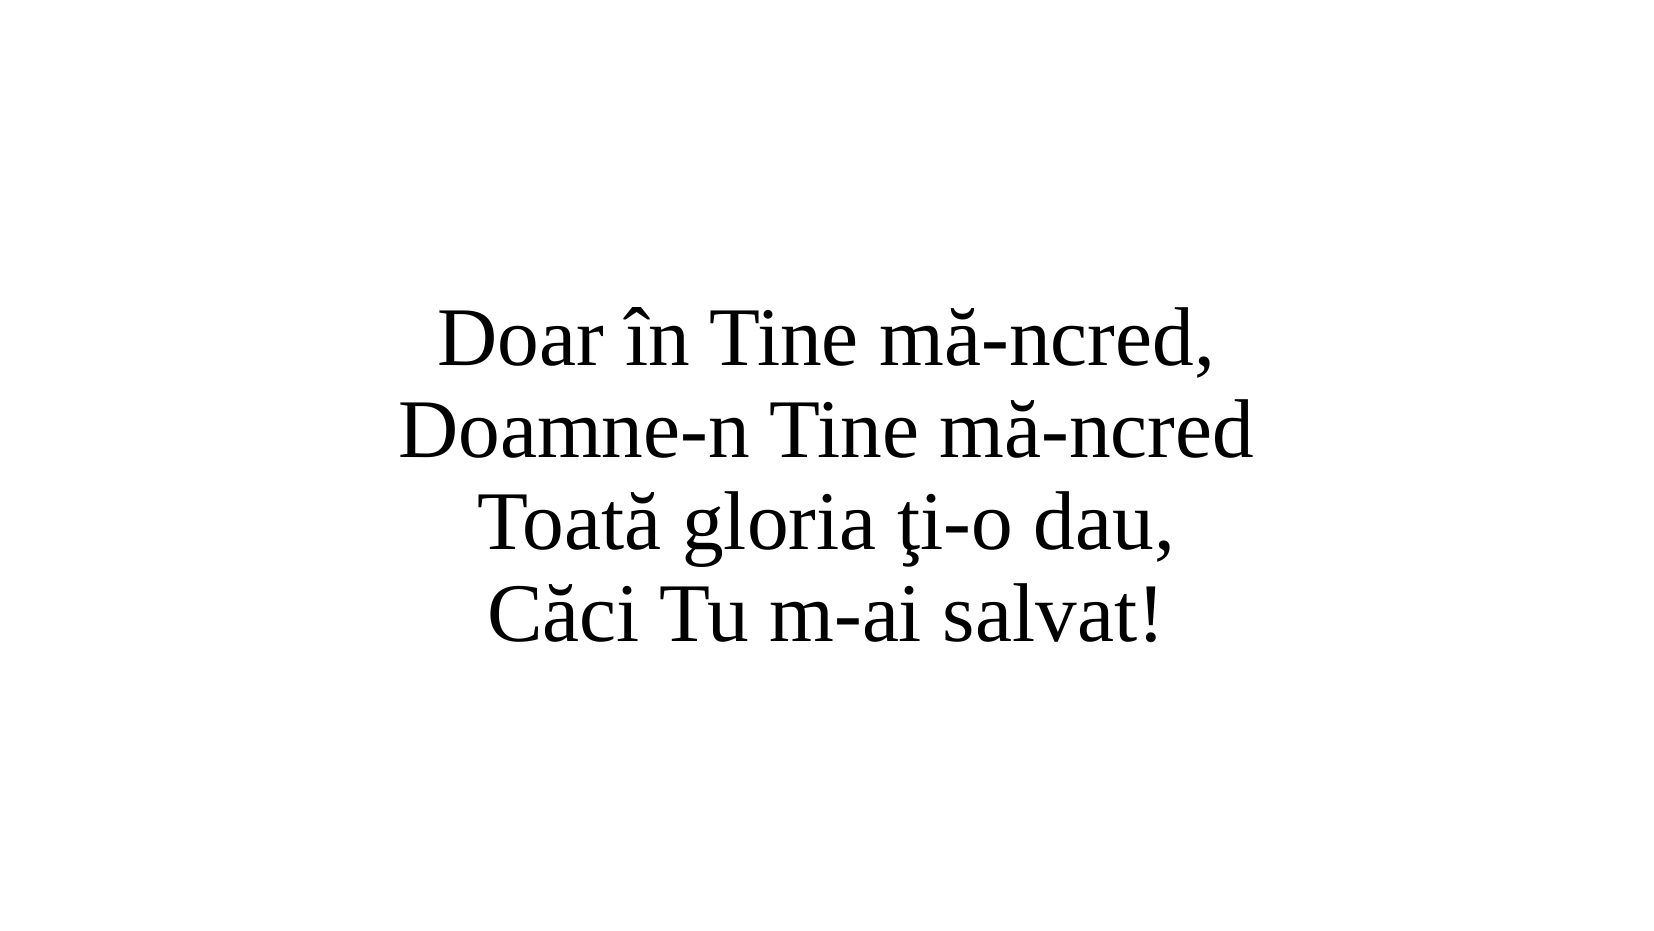

# Doar în Tine mă-ncred,
Doamne-n Tine mă-ncred
Toată gloria ţi-o dau,
Căci Tu m-ai salvat!